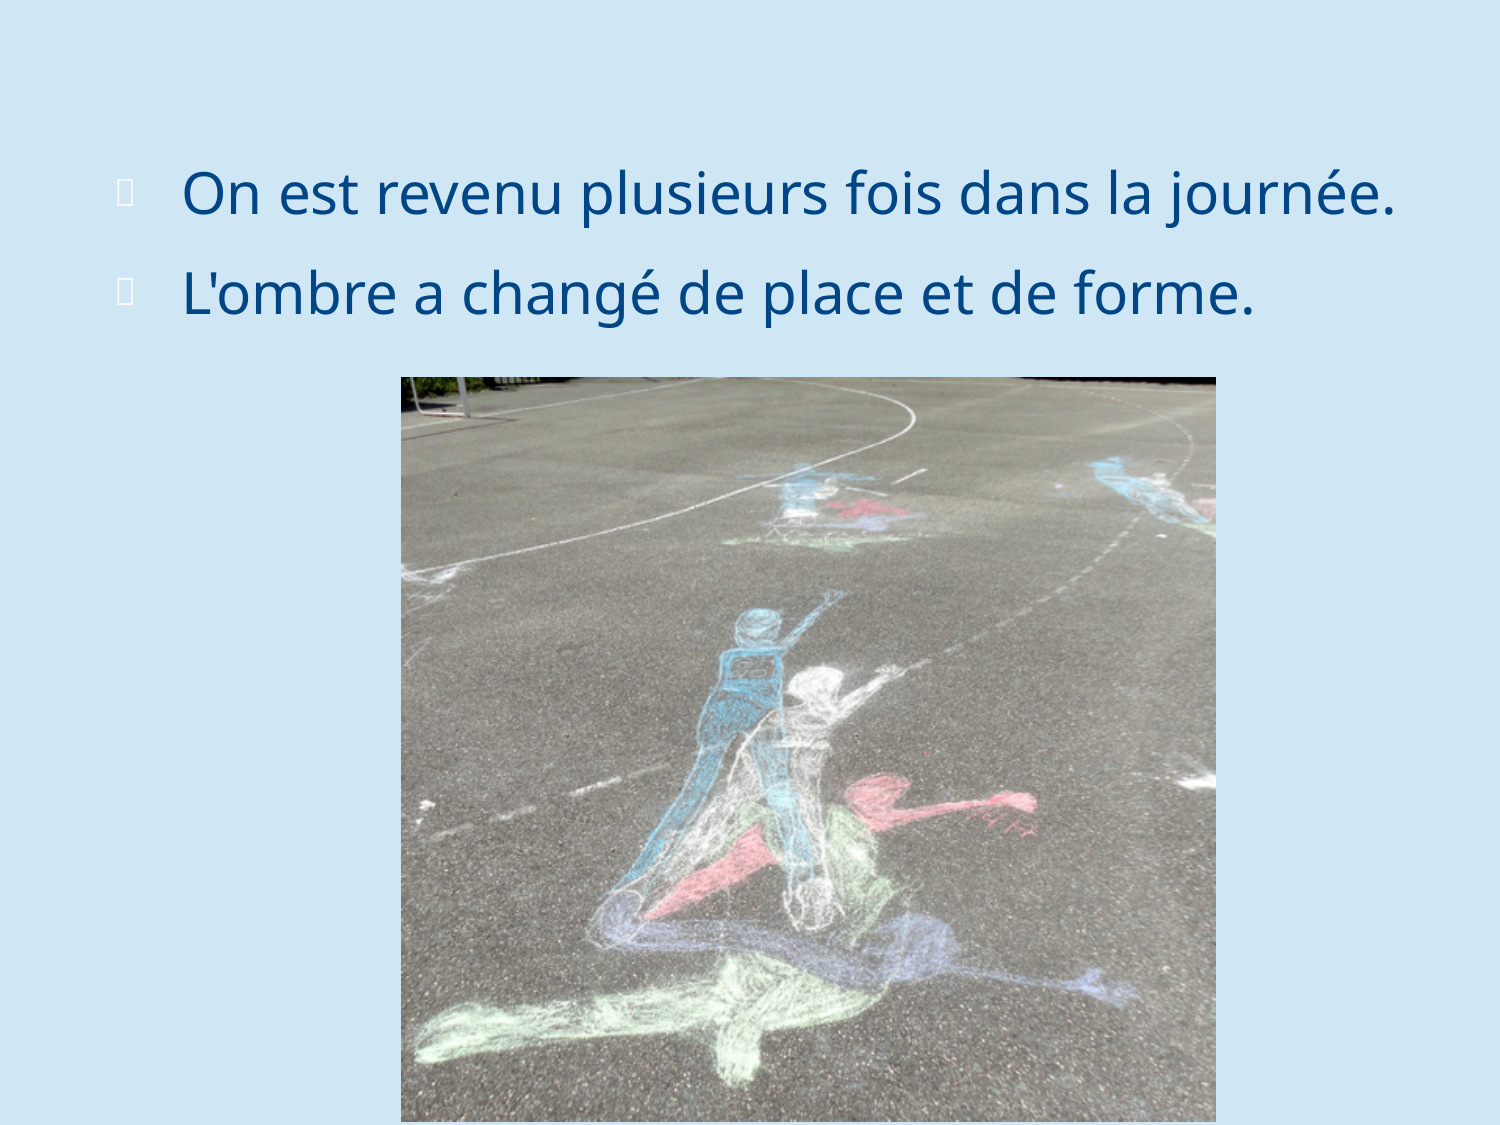

#
On est revenu plusieurs fois dans la journée.
L'ombre a changé de place et de forme.